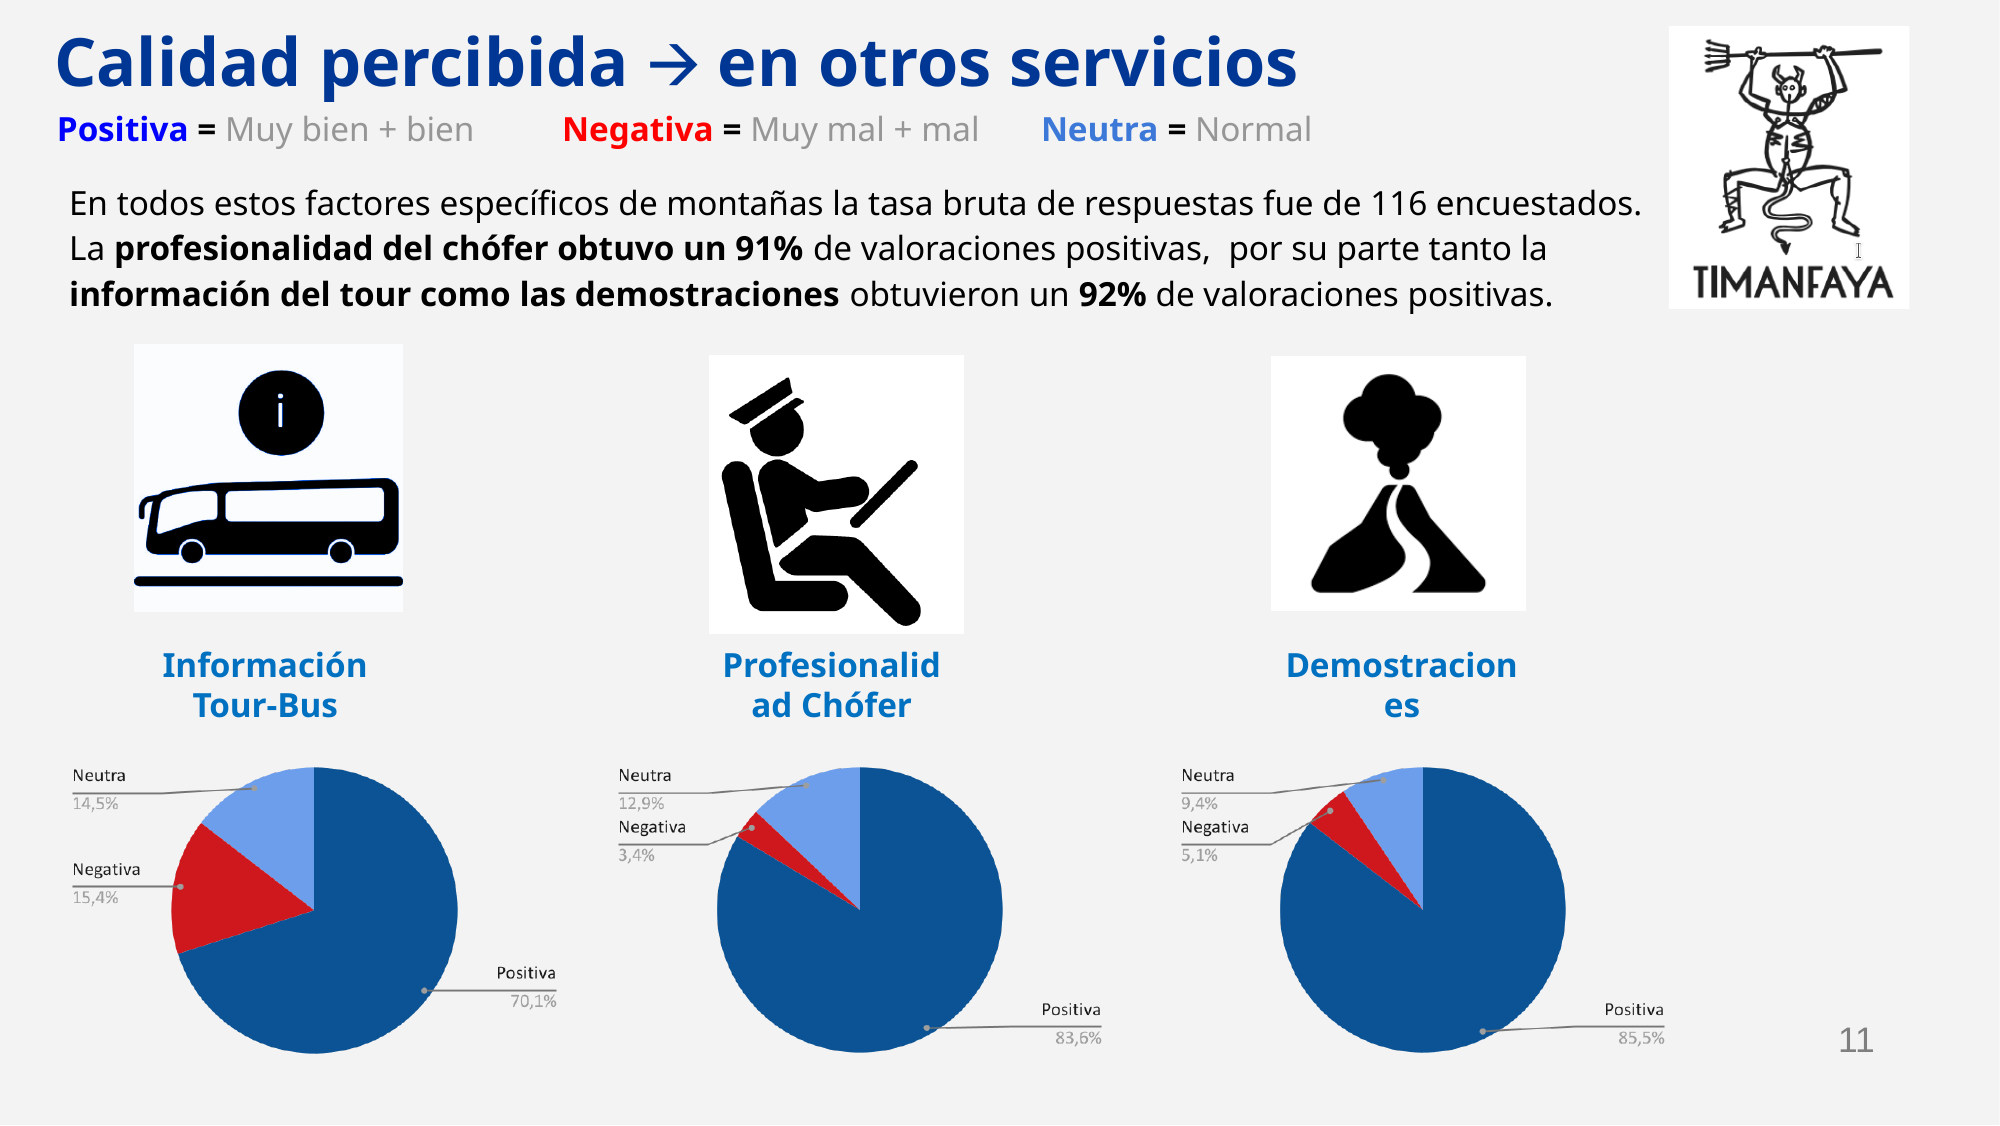

Calidad percibida 🡪 en otros servicios
Positiva = Muy bien + bien Negativa = Muy mal + mal Neutra = Normal
En todos estos factores específicos de montañas la tasa bruta de respuestas fue de 116 encuestados.
La profesionalidad del chófer obtuvo un 91% de valoraciones positivas, por su parte tanto la información del tour como las demostraciones obtuvieron un 92% de valoraciones positivas.
Información Tour-Bus
Profesionalidad Chófer
Demostraciones